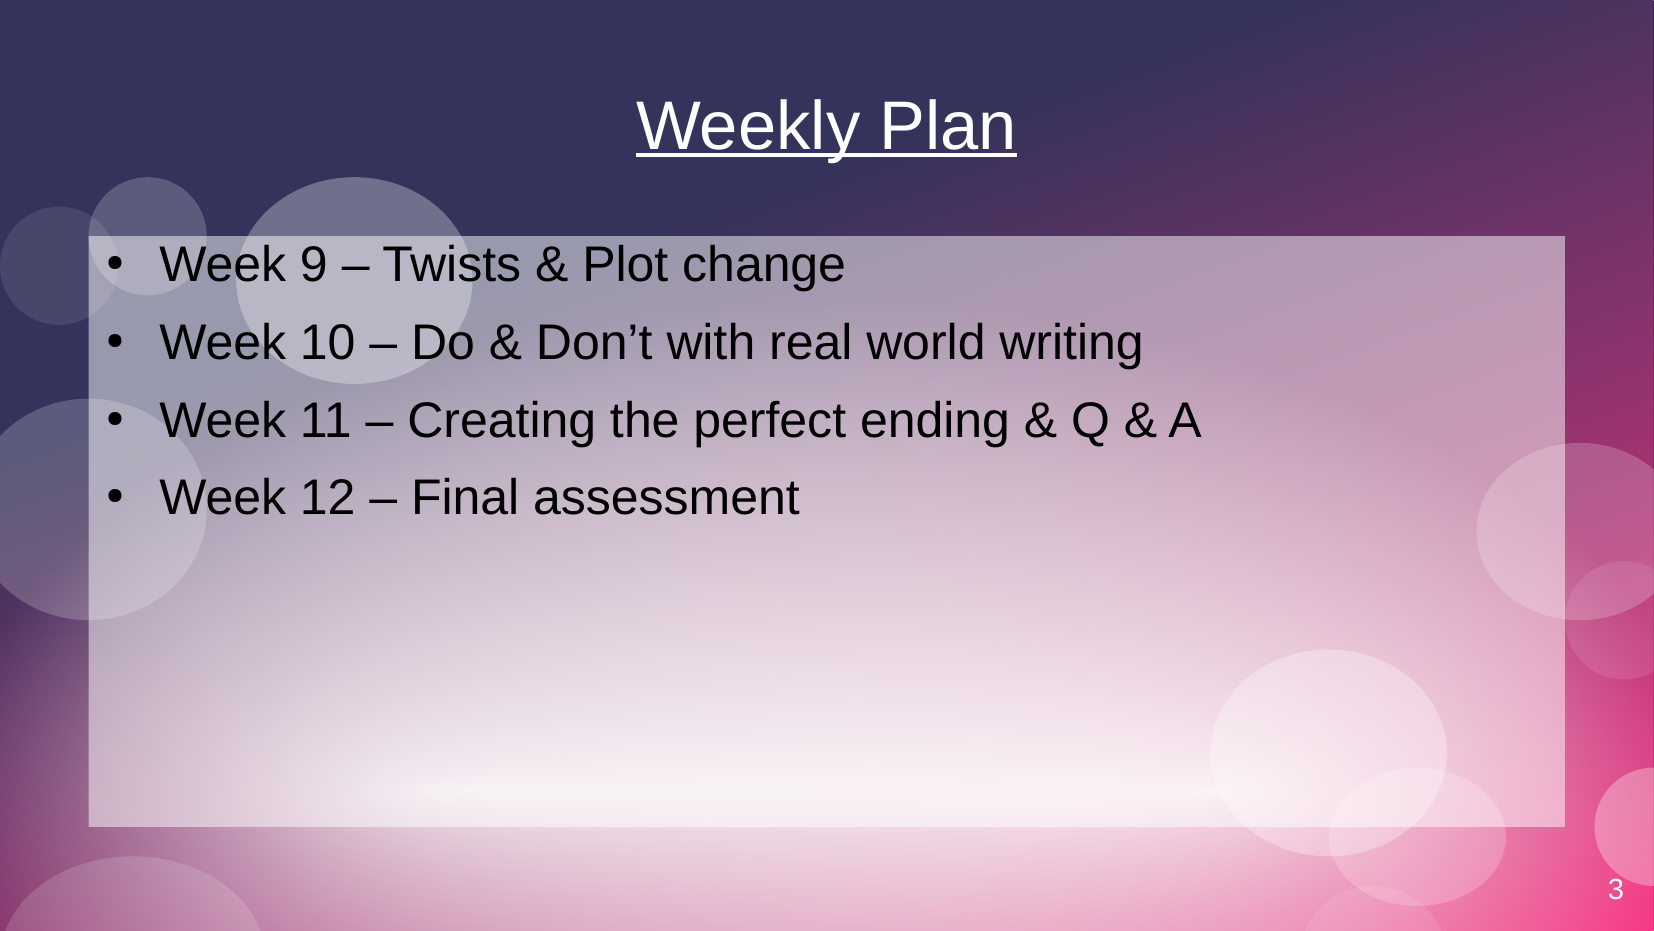

# Weekly Plan
Week 9 – Twists & Plot change
Week 10 – Do & Don’t with real world writing
Week 11 – Creating the perfect ending & Q & A
Week 12 – Final assessment
3